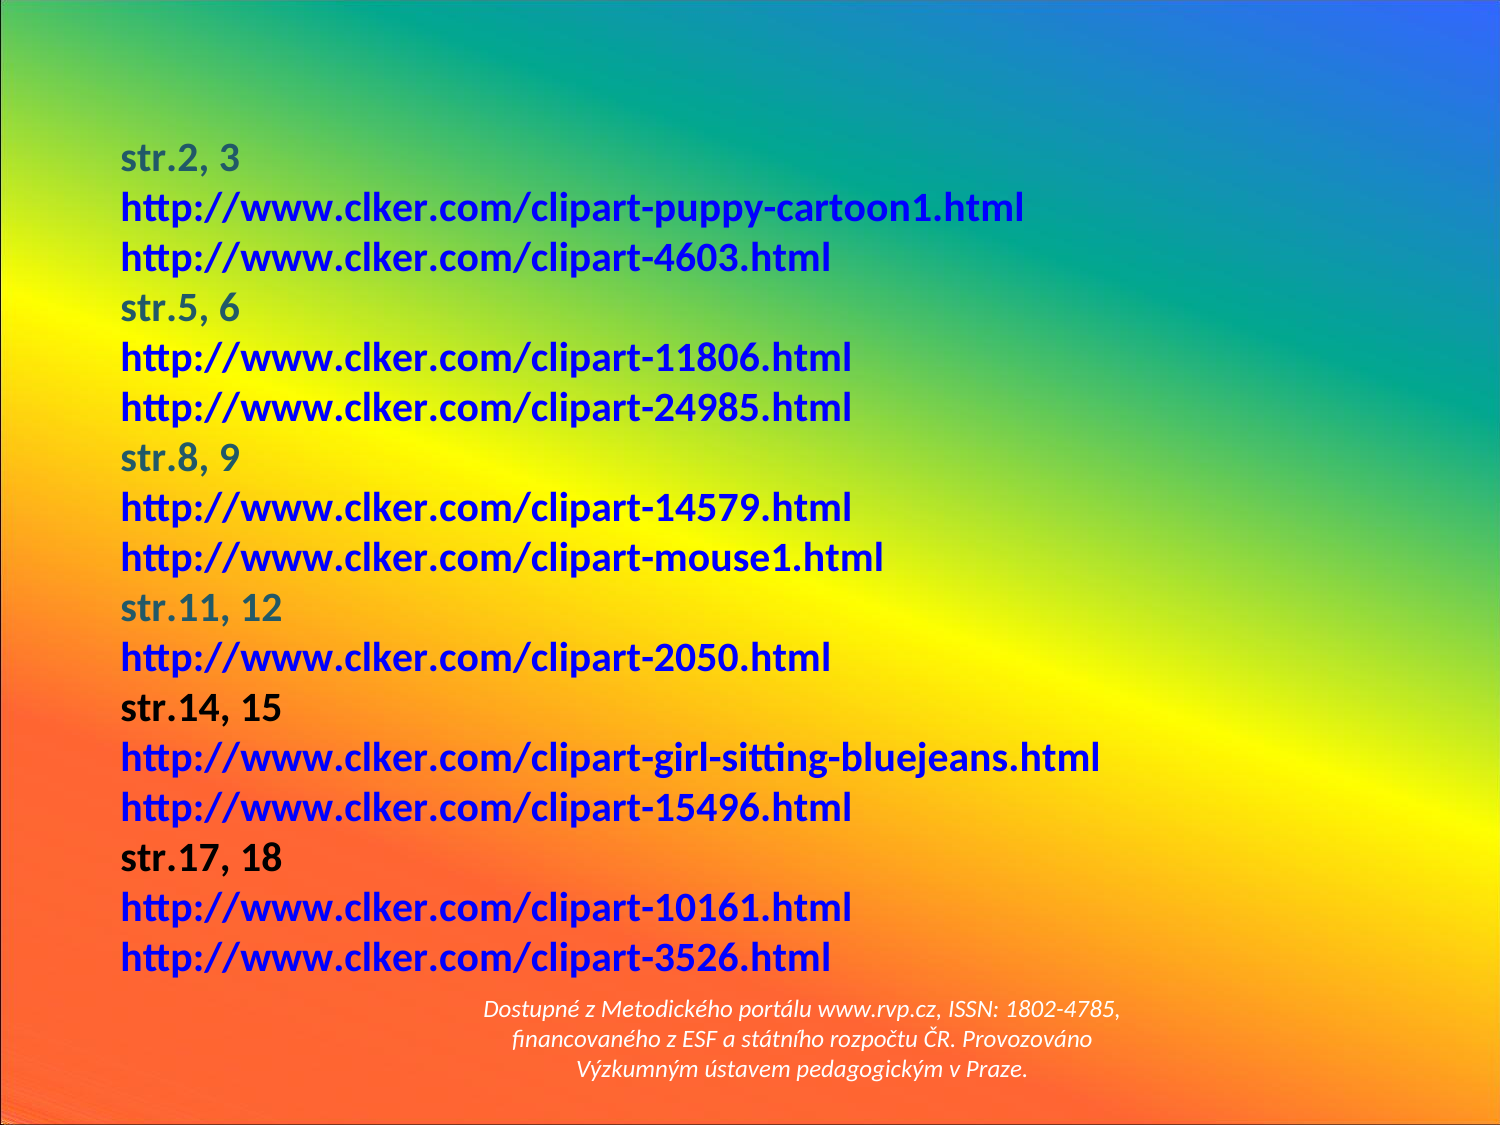

# str.2, 3 http://www.clker.com/clipart-puppy-cartoon1.html http://www.clker.com/clipart-4603.html str.5, 6 http://www.clker.com/clipart-11806.html http://www.clker.com/clipart-24985.html str.8, 9 http://www.clker.com/clipart-14579.html http://www.clker.com/clipart-mouse1.html str.11, 12 http://www.clker.com/clipart-2050.html str.14, 15 http://www.clker.com/clipart-girl-sitting-bluejeans.html http://www.clker.com/clipart-15496.html str.17, 18 http://www.clker.com/clipart-10161.html http://www.clker.com/clipart-3526.html
Dostupné z Metodického portálu www.rvp.cz, ISSN: 1802-4785, financovaného z ESF a státního rozpočtu ČR. Provozováno Výzkumným ústavem pedagogickým v Praze.